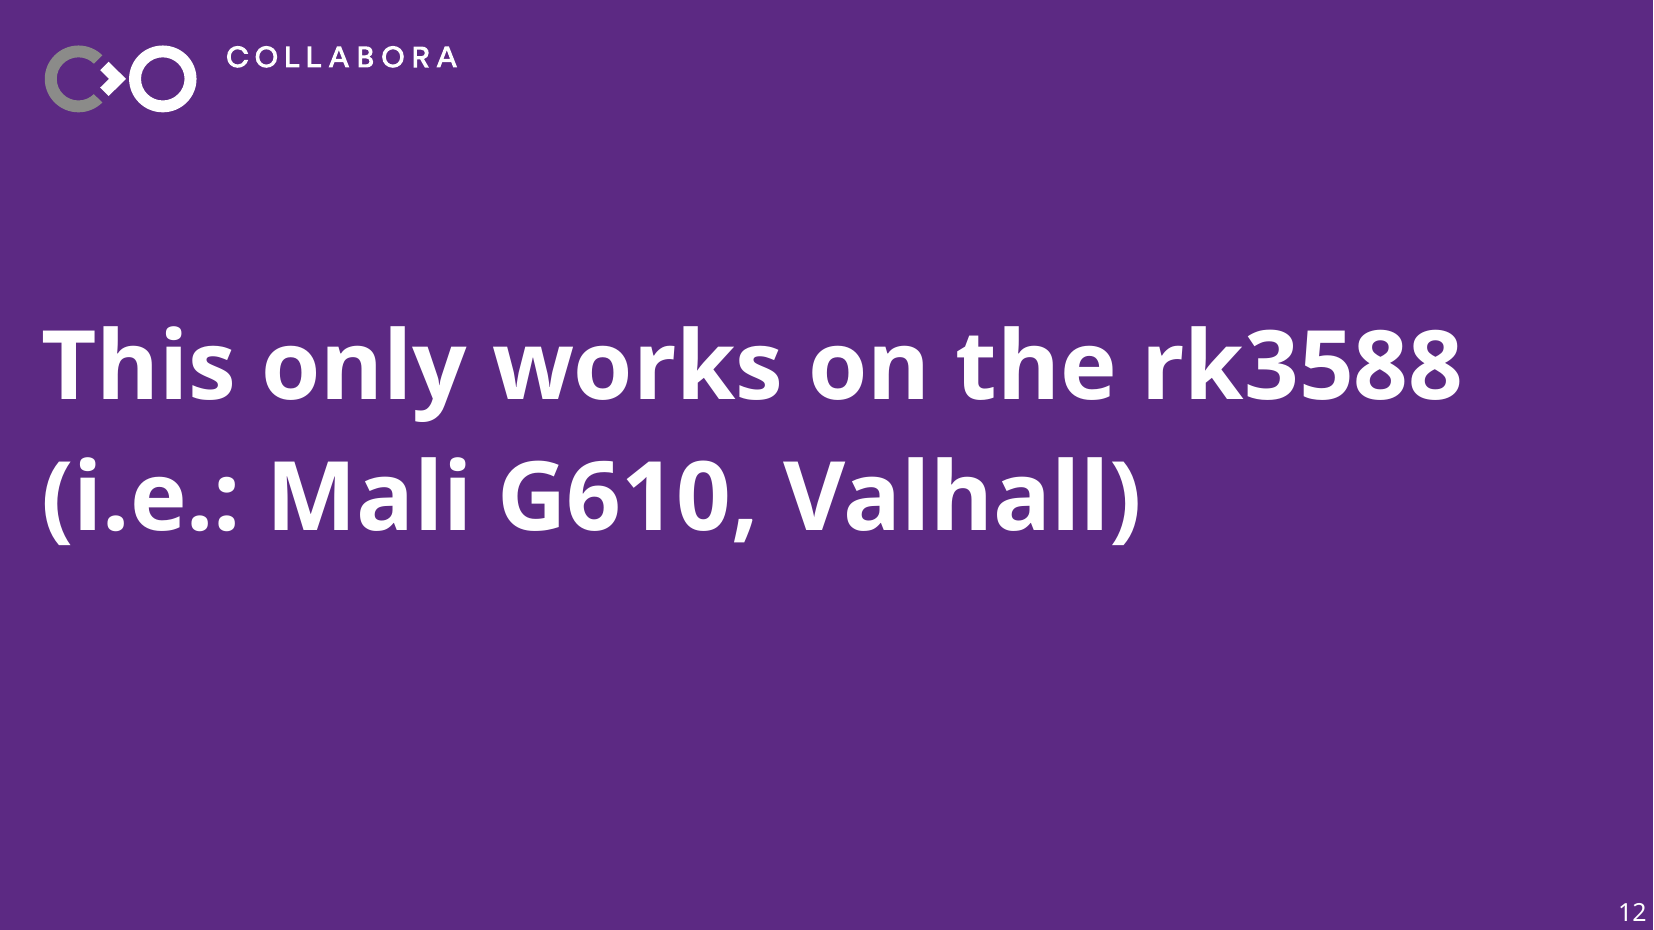

# This only works on the rk3588 (i.e.: Mali G610, Valhall)